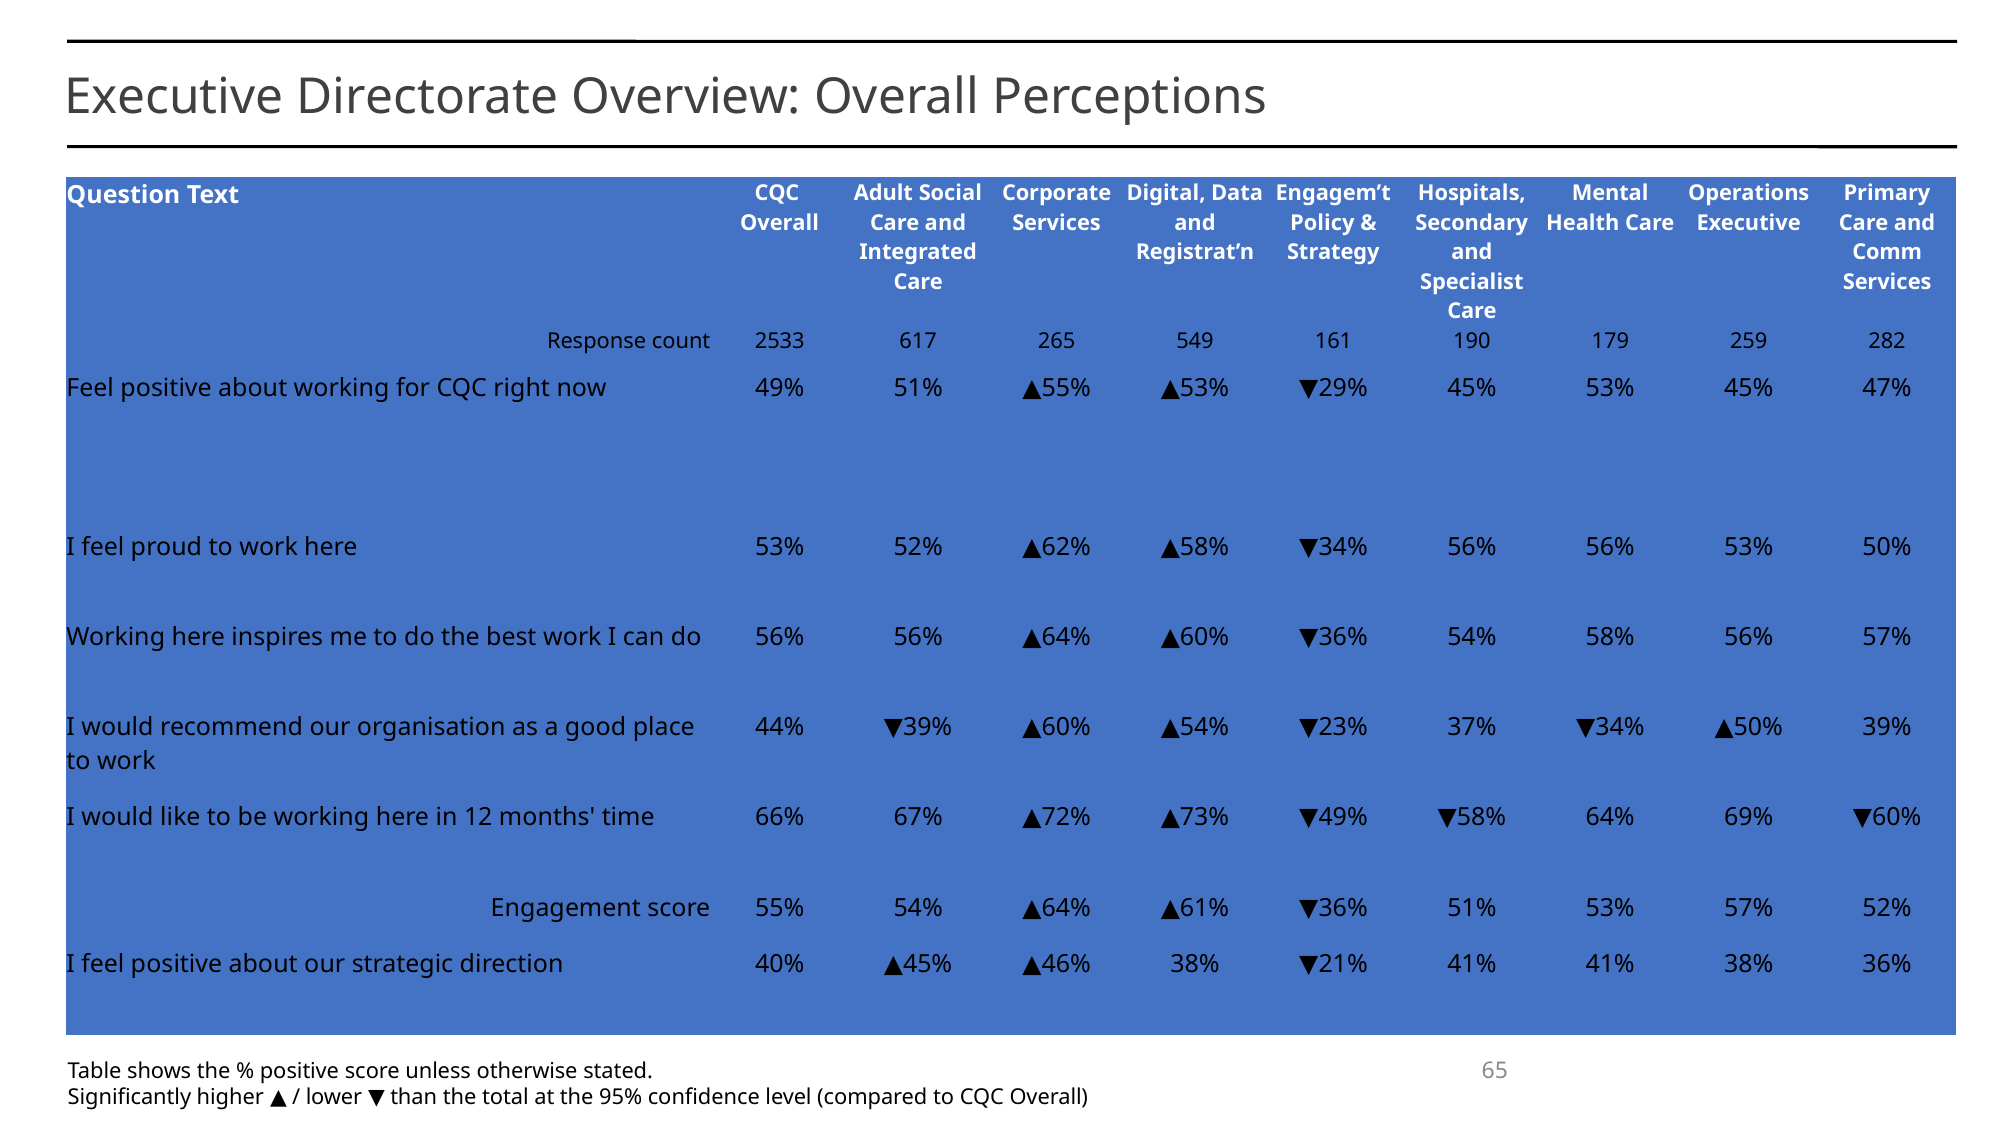

# Executive Directorate Overview: Overall Perceptions
| Question Text | CQC Overall | Adult Social Care and Integrated Care | Corporate Services | Digital, Data and Registrat’n | Engagem’t Policy & Strategy | Hospitals, Secondary and Specialist Care | Mental Health Care | Operations Executive | Primary Care and Comm Services |
| --- | --- | --- | --- | --- | --- | --- | --- | --- | --- |
| Response count | 2533 | 617 | 265 | 549 | 161 | 190 | 179 | 259 | 282 |
| Feel positive about working for CQC right now | 49% | 51% | ▲55% | ▲53% | ▼29% | 45% | 53% | 45% | 47% |
| | | | | | | | | | |
| I feel proud to work here | 53% | 52% | ▲62% | ▲58% | ▼34% | 56% | 56% | 53% | 50% |
| Working here inspires me to do the best work I can do | 56% | 56% | ▲64% | ▲60% | ▼36% | 54% | 58% | 56% | 57% |
| I would recommend our organisation as a good place to work | 44% | ▼39% | ▲60% | ▲54% | ▼23% | 37% | ▼34% | ▲50% | 39% |
| I would like to be working here in 12 months' time | 66% | 67% | ▲72% | ▲73% | ▼49% | ▼58% | 64% | 69% | ▼60% |
| Engagement score | 55% | 54% | ▲64% | ▲61% | ▼36% | 51% | 53% | 57% | 52% |
| I feel positive about our strategic direction | 40% | ▲45% | ▲46% | 38% | ▼21% | 41% | 41% | 38% | 36% |
Table shows the % positive score unless otherwise stated.
Significantly higher ▲ / lower ▼ than the total at the 95% confidence level (compared to CQC Overall)